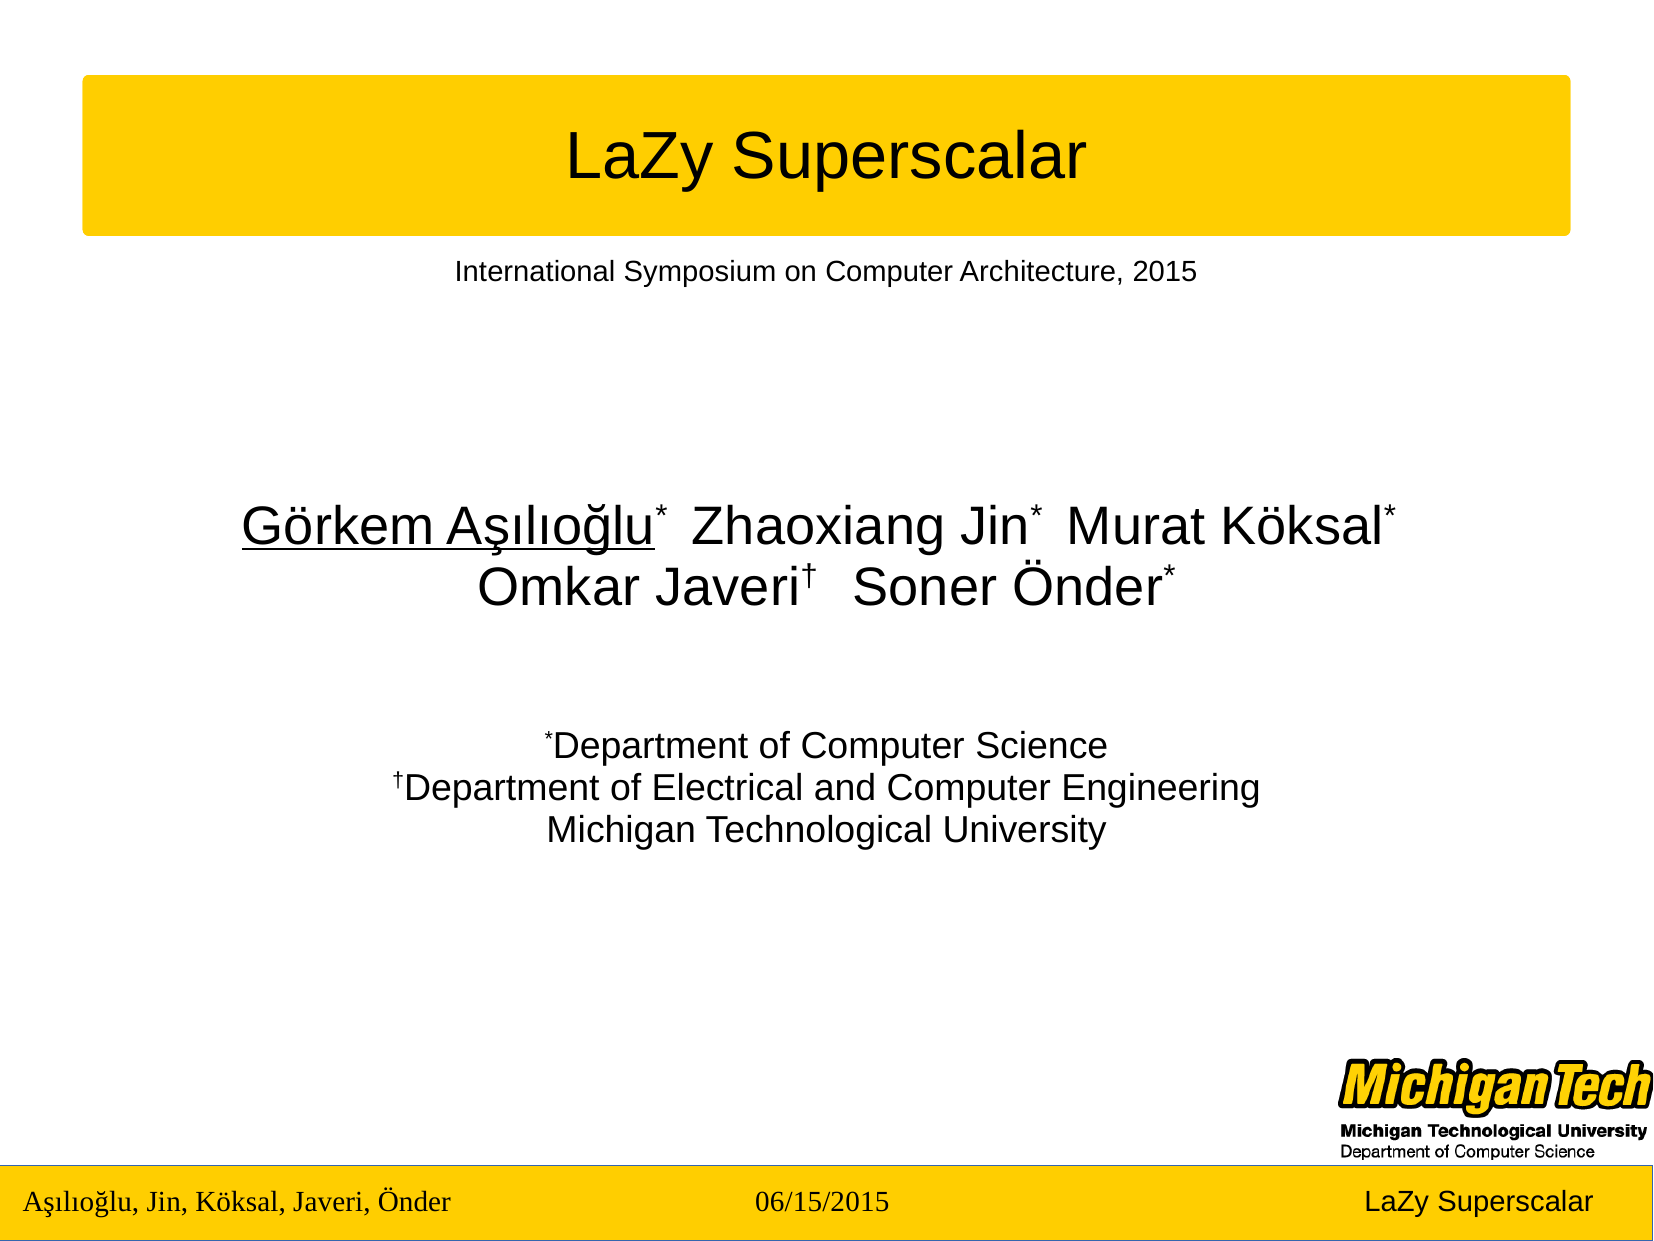

# LaZy Superscalar
LaZy Superscalar
International Symposium on Computer Architecture, 2015
Görkem Aşılıoğlu*	Zhaoxiang Jin*	Murat Köksal*
Omkar Javeri†	Soner Önder*
*Department of Computer Science
†Department of Electrical and Computer Engineering
Michigan Technological University
Aşılıoğlu, Jin, Köksal, Javeri, Önder
06/15/2015